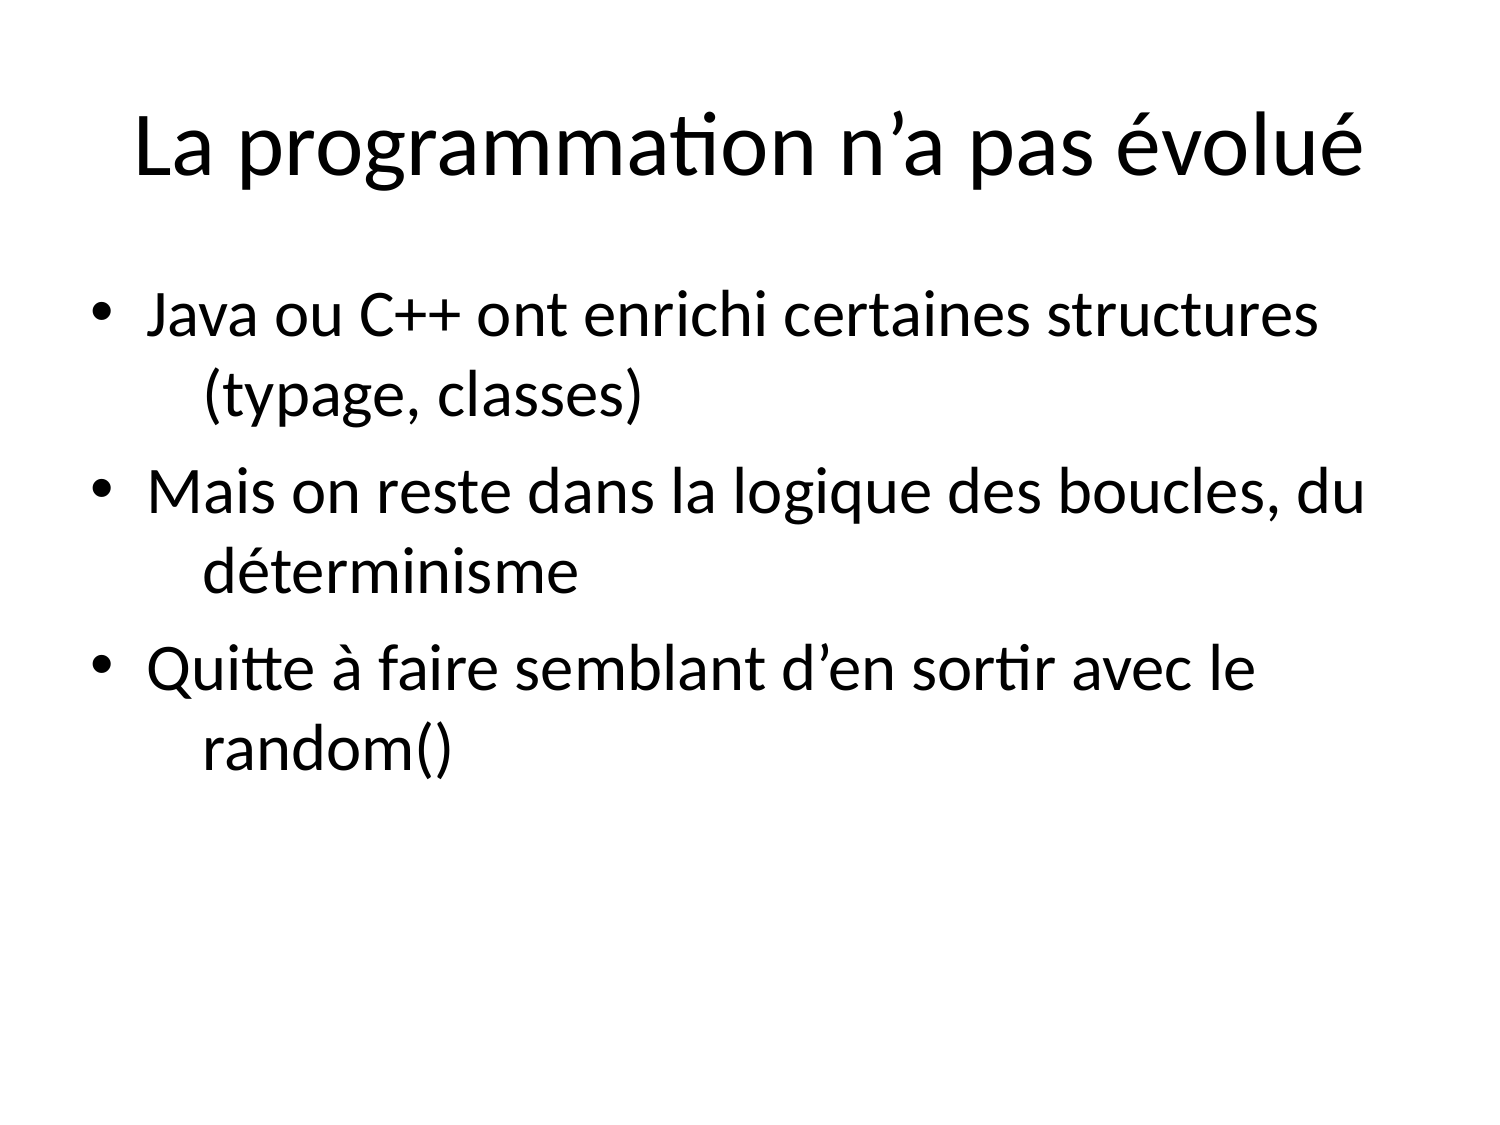

# La programmation n’a pas évolué
Java ou C++ ont enrichi certaines structures (typage, classes)
Mais on reste dans la logique des boucles, du déterminisme
Quitte à faire semblant d’en sortir avec le random()